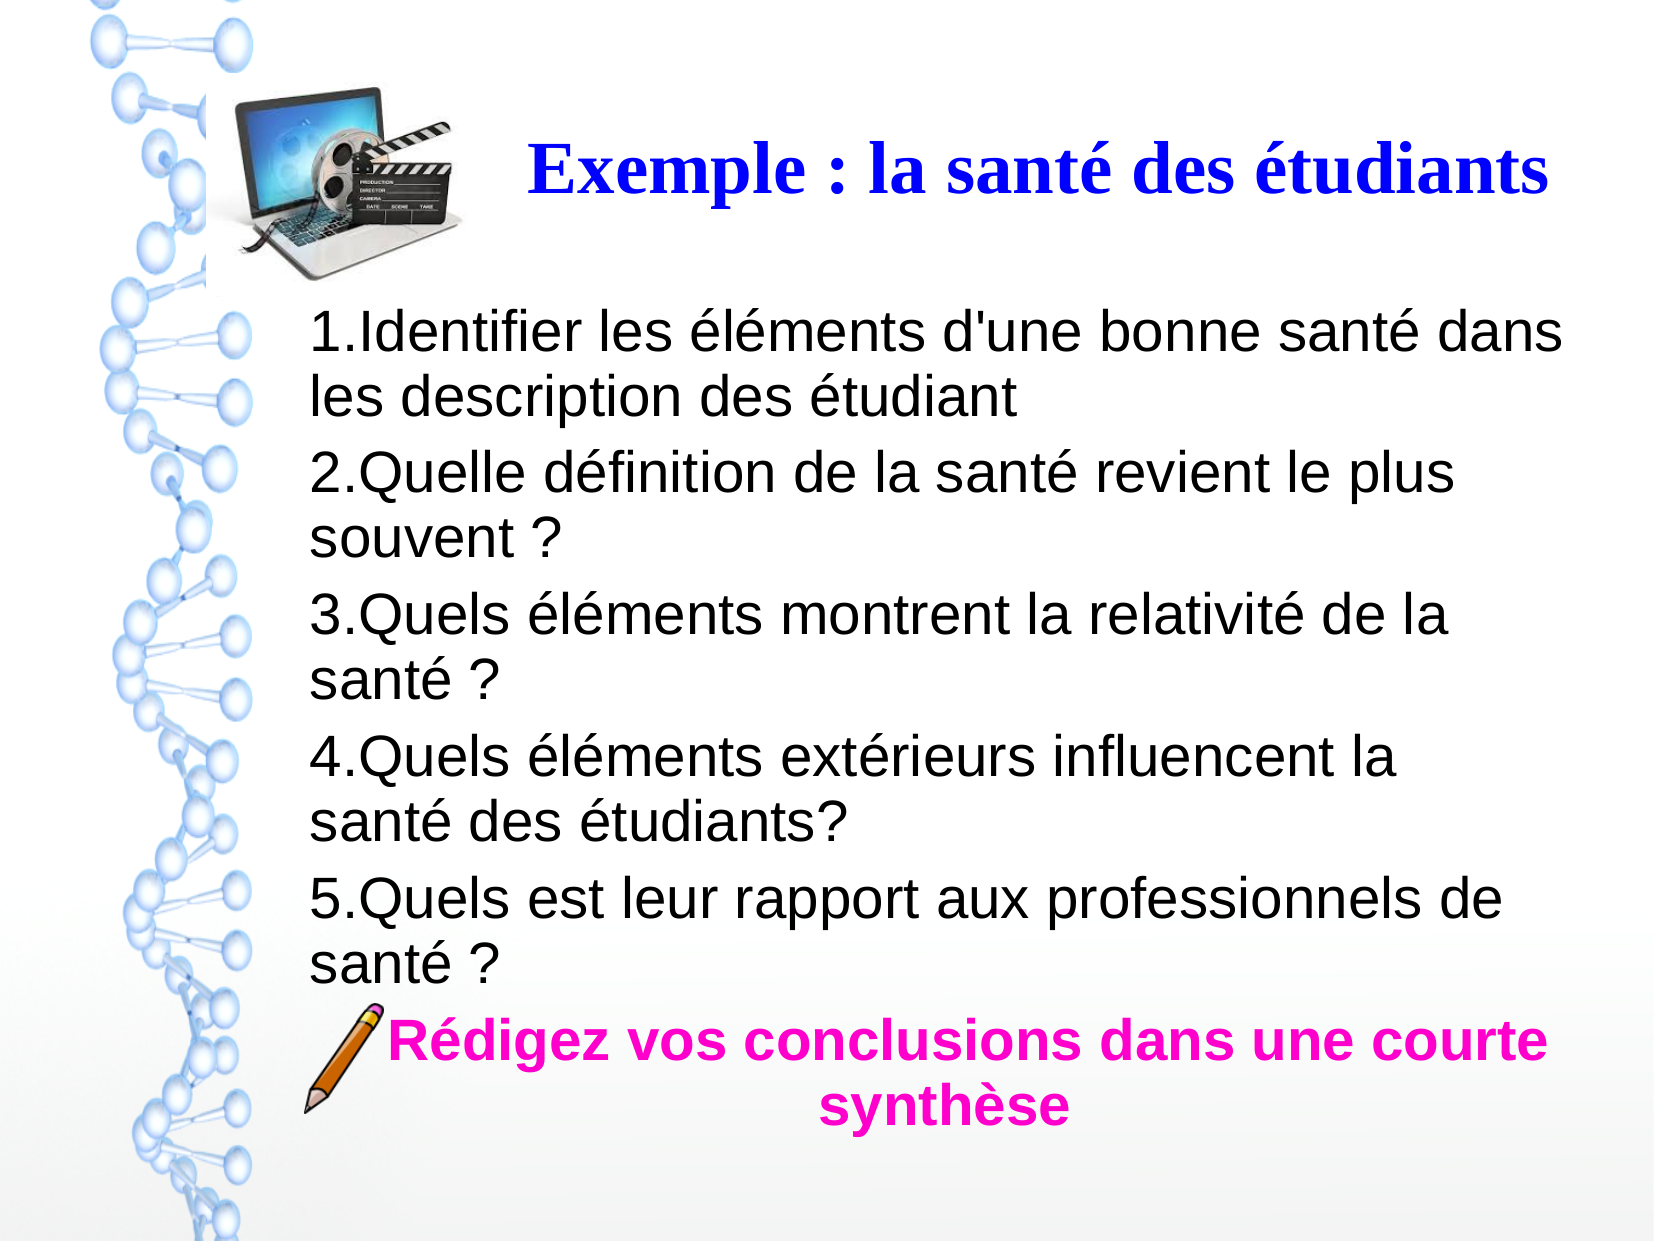

# Exemple : la santé des étudiants
Identifier les éléments d'une bonne santé dans les description des étudiant
Quelle définition de la santé revient le plus souvent ?
Quels éléments montrent la relativité de la santé ?
Quels éléments extérieurs influencent la santé des étudiants?
Quels est leur rapport aux professionnels de santé ?
Rédigez vos conclusions dans une courte synthèse